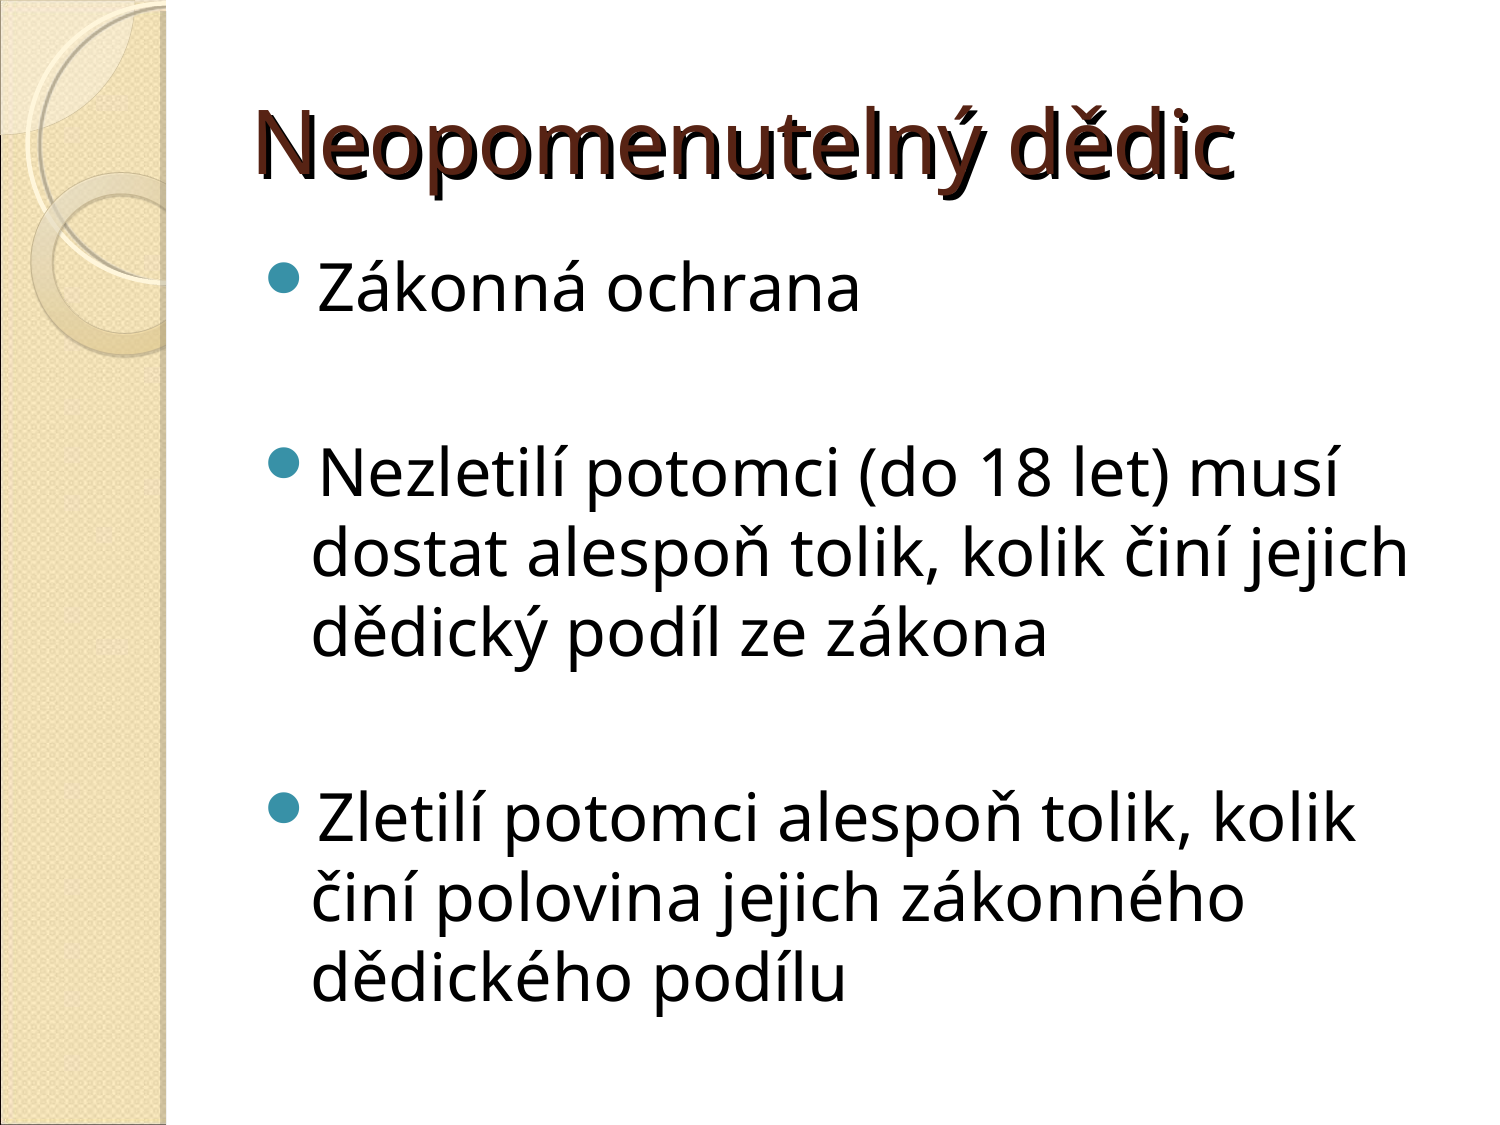

# Neopomenutelný dědic
Zákonná ochrana
Nezletilí potomci (do 18 let) musí dostat alespoň tolik, kolik činí jejich dědický podíl ze zákona
Zletilí potomci alespoň tolik, kolik činí polovina jejich zákonného dědického podílu